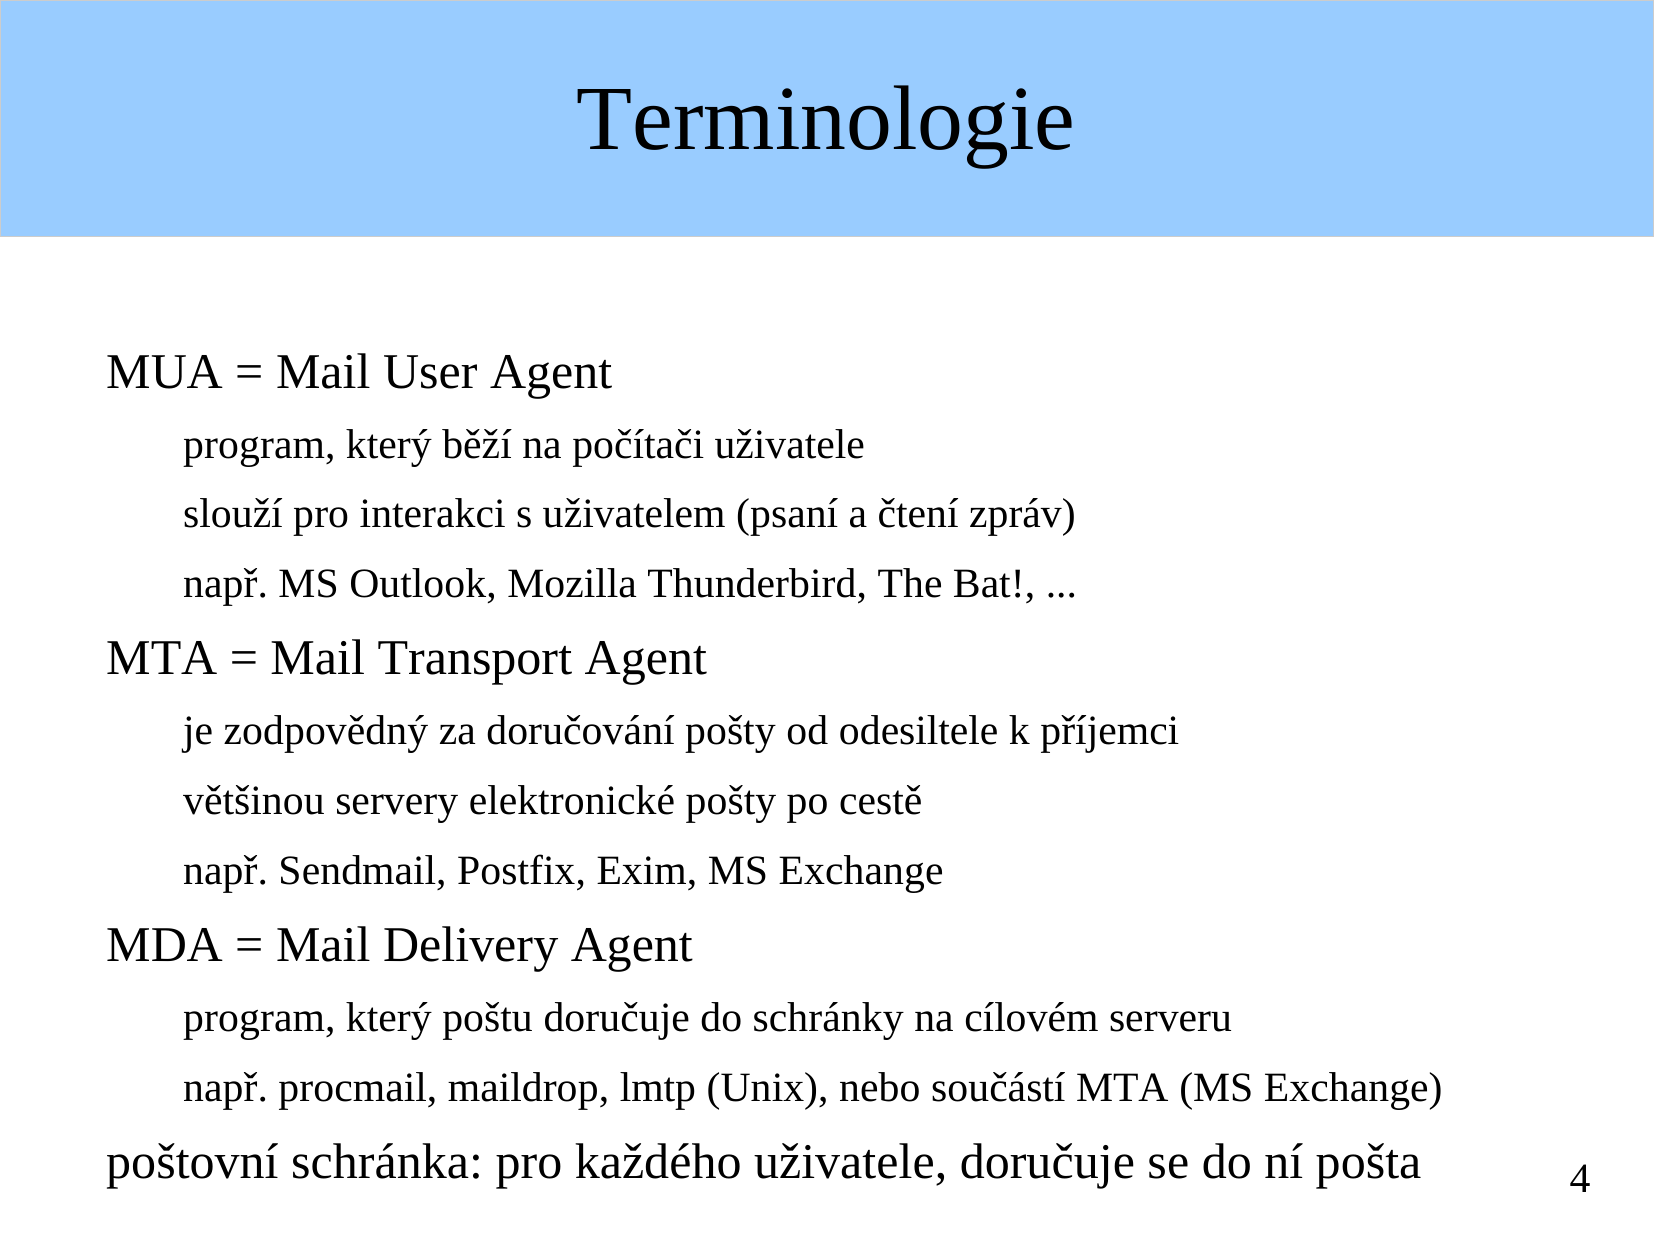

# Terminologie
MUA = Mail User Agent
program, který běží na počítači uživatele
slouží pro interakci s uživatelem (psaní a čtení zpráv)
např. MS Outlook, Mozilla Thunderbird, The Bat!, ...
MTA = Mail Transport Agent
je zodpovědný za doručování pošty od odesiltele k příjemci
většinou servery elektronické pošty po cestě
např. Sendmail, Postfix, Exim, MS Exchange
MDA = Mail Delivery Agent
program, který poštu doručuje do schránky na cílovém serveru
např. procmail, maildrop, lmtp (Unix), nebo součástí MTA (MS Exchange)
poštovní schránka: pro každého uživatele, doručuje se do ní pošta